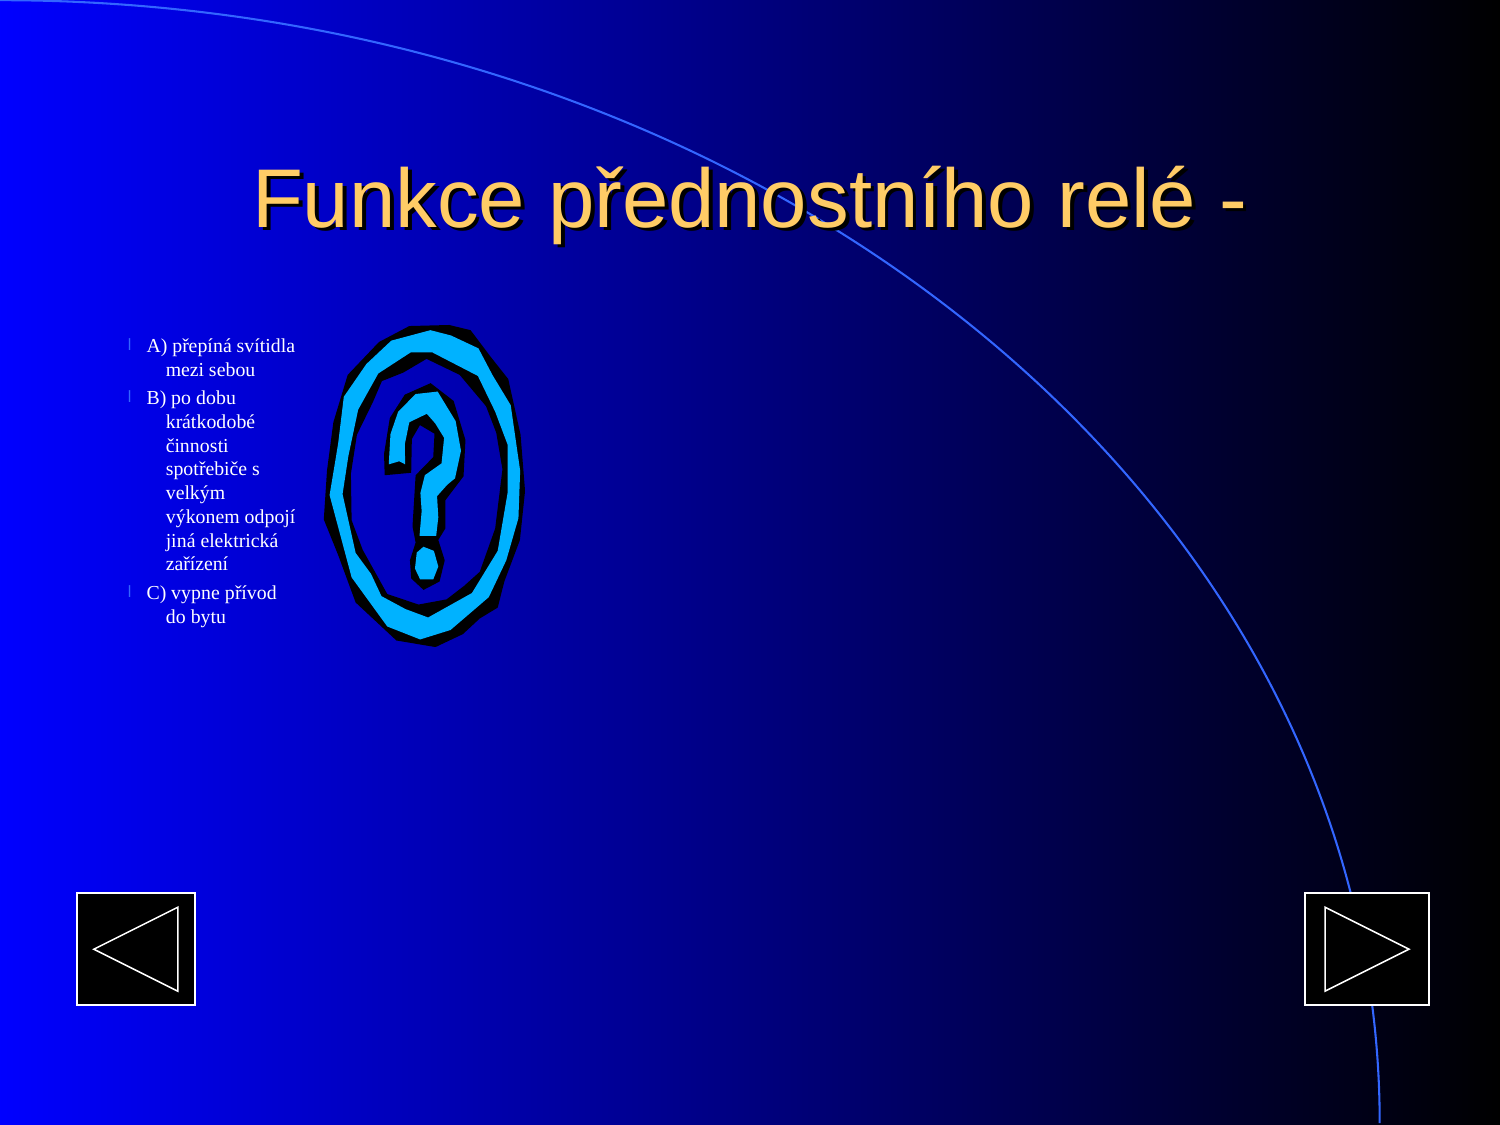

Funkce přednostního relé -
# A) přepíná svítidla mezi sebou
B) po dobu krátkodobé činnosti spotřebiče s velkým výkonem odpojí jiná elektrická zařízení
C) vypne přívod do bytu